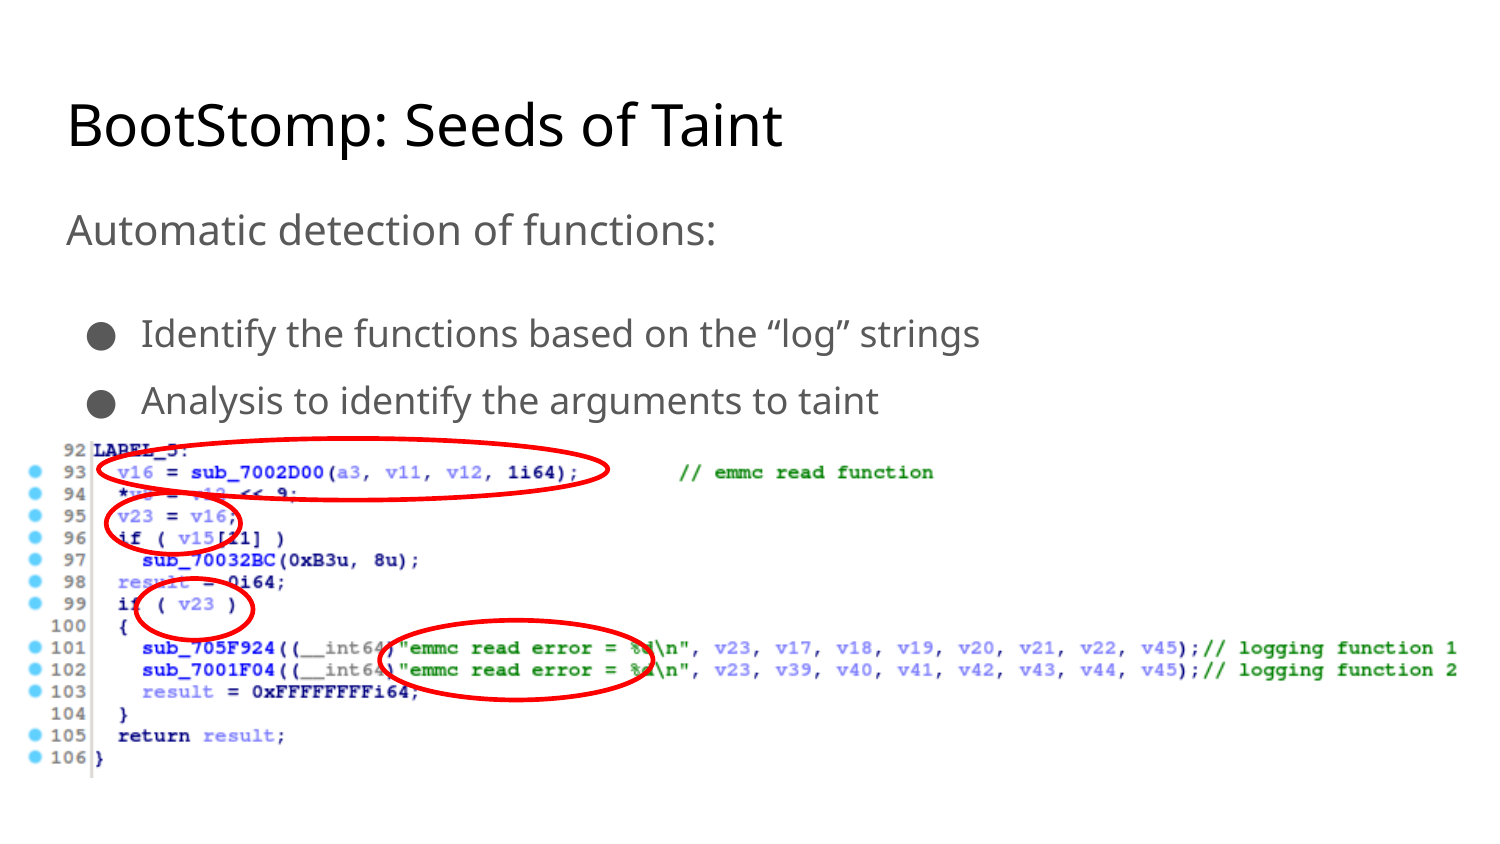

# BootStomp: Seeds of Taint
Automatic detection of functions:
Identify the functions based on the “log” strings
Analysis to identify the arguments to taint